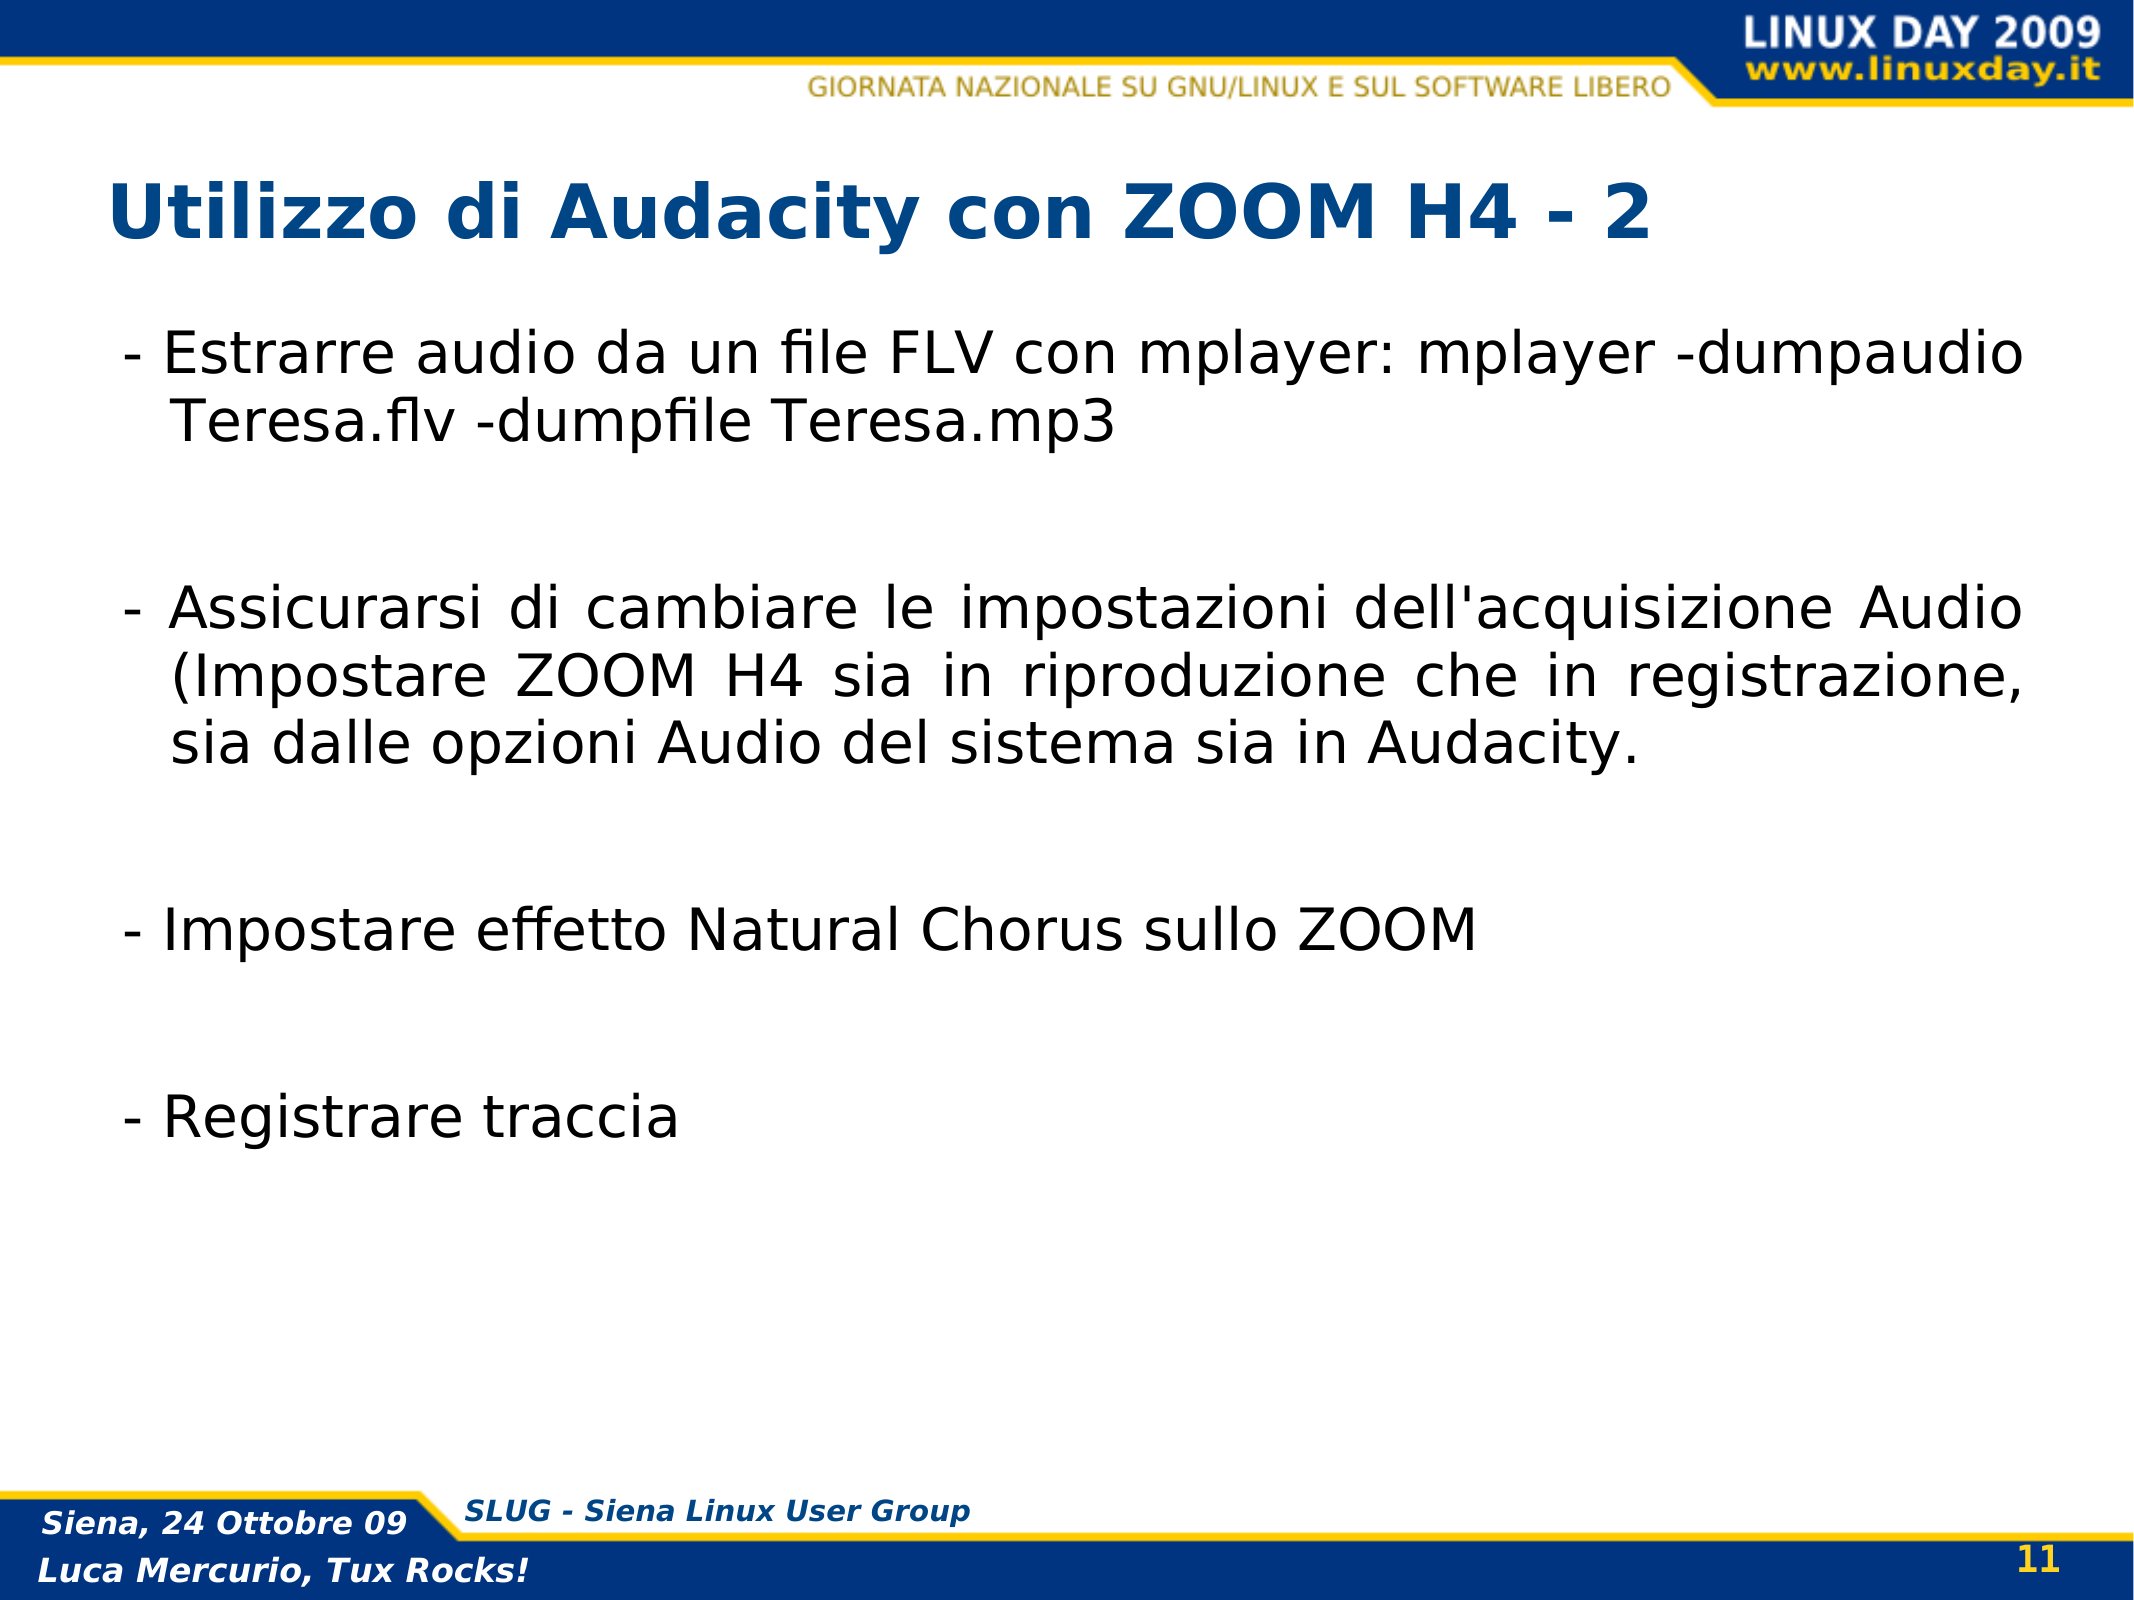

# Utilizzo di Audacity con ZOOM H4 - 2
- Estrarre audio da un file FLV con mplayer: mplayer -dumpaudio Teresa.flv -dumpfile Teresa.mp3
- Assicurarsi di cambiare le impostazioni dell'acquisizione Audio (Impostare ZOOM H4 sia in riproduzione che in registrazione, sia dalle opzioni Audio del sistema sia in Audacity.
- Impostare effetto Natural Chorus sullo ZOOM
- Registrare traccia